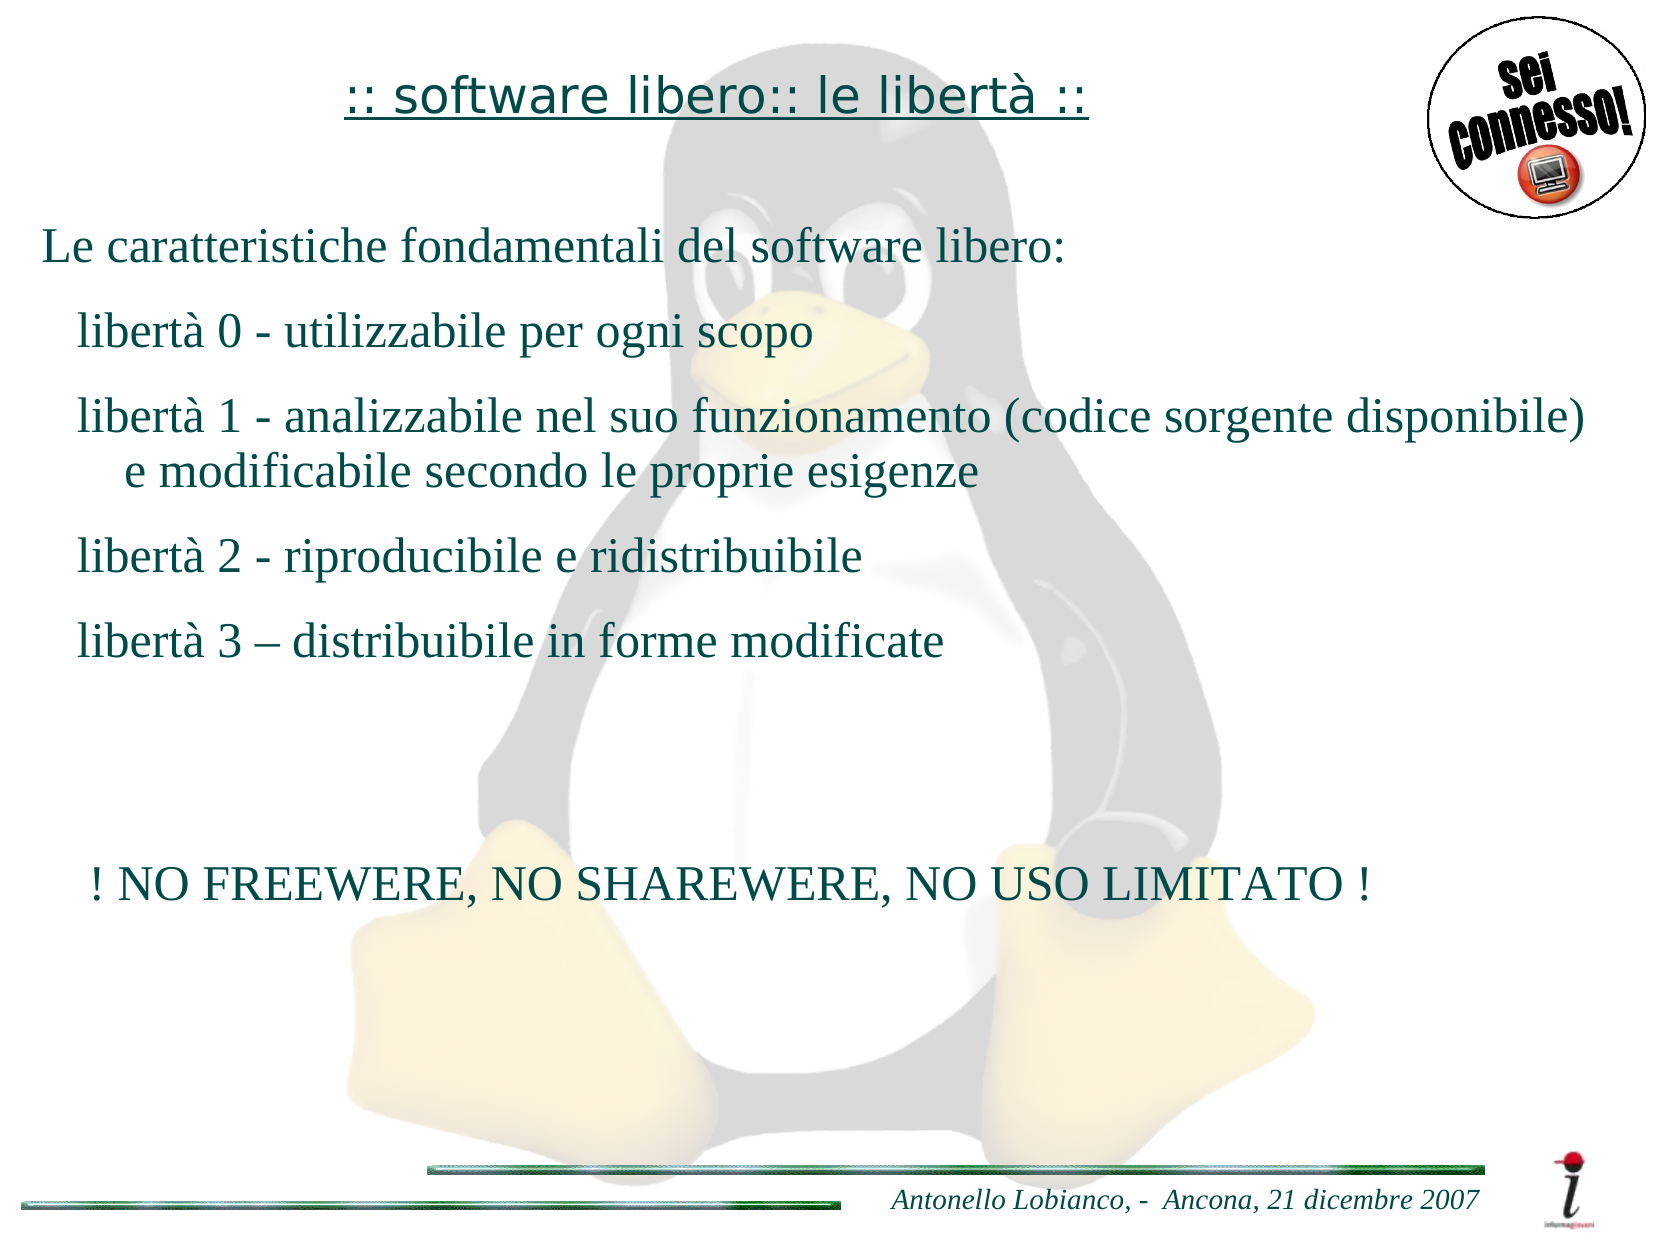

# :: software libero:: le libertà ::
Le caratteristiche fondamentali del software libero:
libertà 0 - utilizzabile per ogni scopo
libertà 1 - analizzabile nel suo funzionamento (codice sorgente disponibile) e modificabile secondo le proprie esigenze
libertà 2 - riproducibile e ridistribuibile
libertà 3 – distribuibile in forme modificate
! NO FREEWERE, NO SHAREWERE, NO USO LIMITATO !